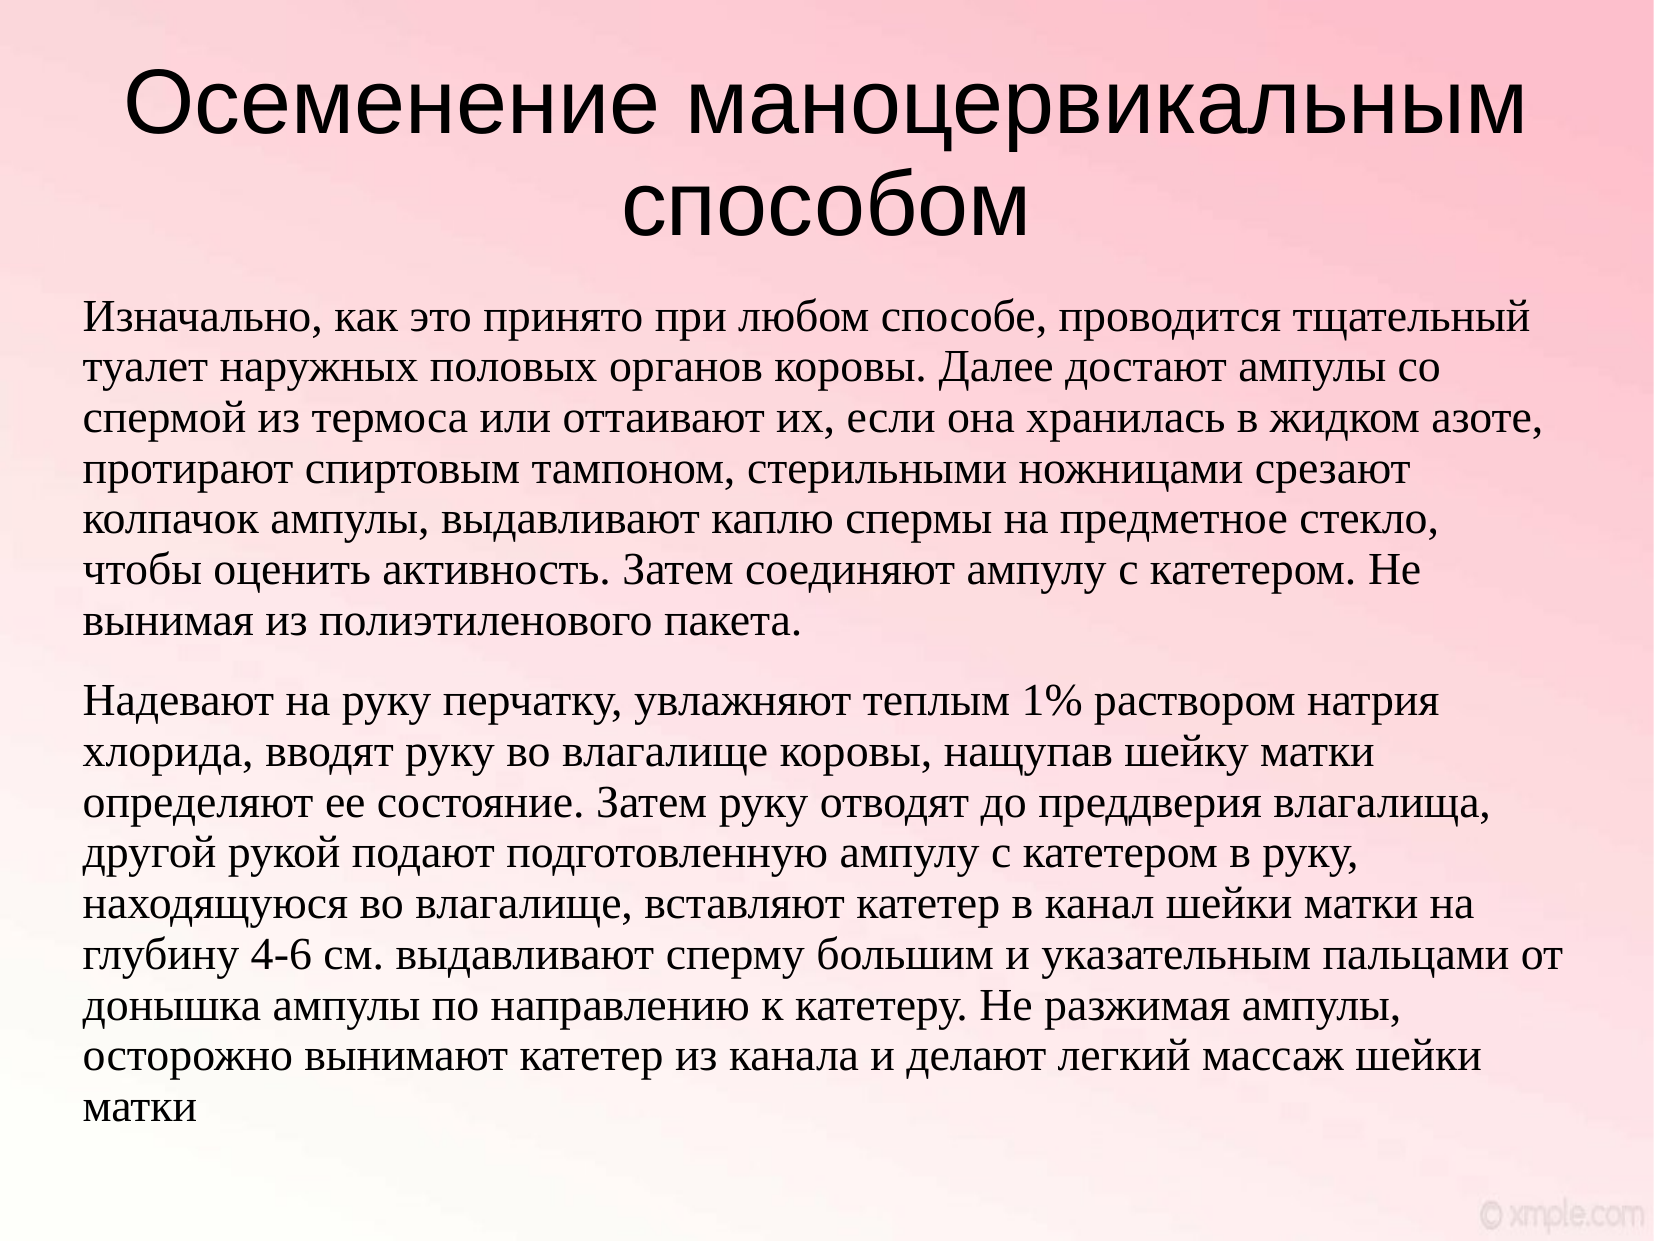

# Осеменение маноцервикальным способом
Изначально, как это принято при любом способе, проводится тщательный туалет наружных половых органов коровы. Далее достают ампулы со спермой из термоса или оттаивают их, если она хранилась в жидком азоте, протирают спиртовым тампоном, стерильными ножницами срезают колпачок ампулы, выдавливают каплю спермы на предметное стекло, чтобы оценить активность. Затем соединяют ампулу с катетером. Не вынимая из полиэтиленового пакета.
Надевают на руку перчатку, увлажняют теплым 1% раствором натрия хлорида, вводят руку во влагалище коровы, нащупав шейку матки определяют ее состояние. Затем руку отводят до преддверия влагалища, другой рукой подают подготовленную ампулу с катетером в руку, находящуюся во влагалище, вставляют катетер в канал шейки матки на глубину 4-6 см. выдавливают сперму большим и указательным пальцами от донышка ампулы по направлению к катетеру. Не разжимая ампулы, осторожно вынимают катетер из канала и делают легкий массаж шейки матки